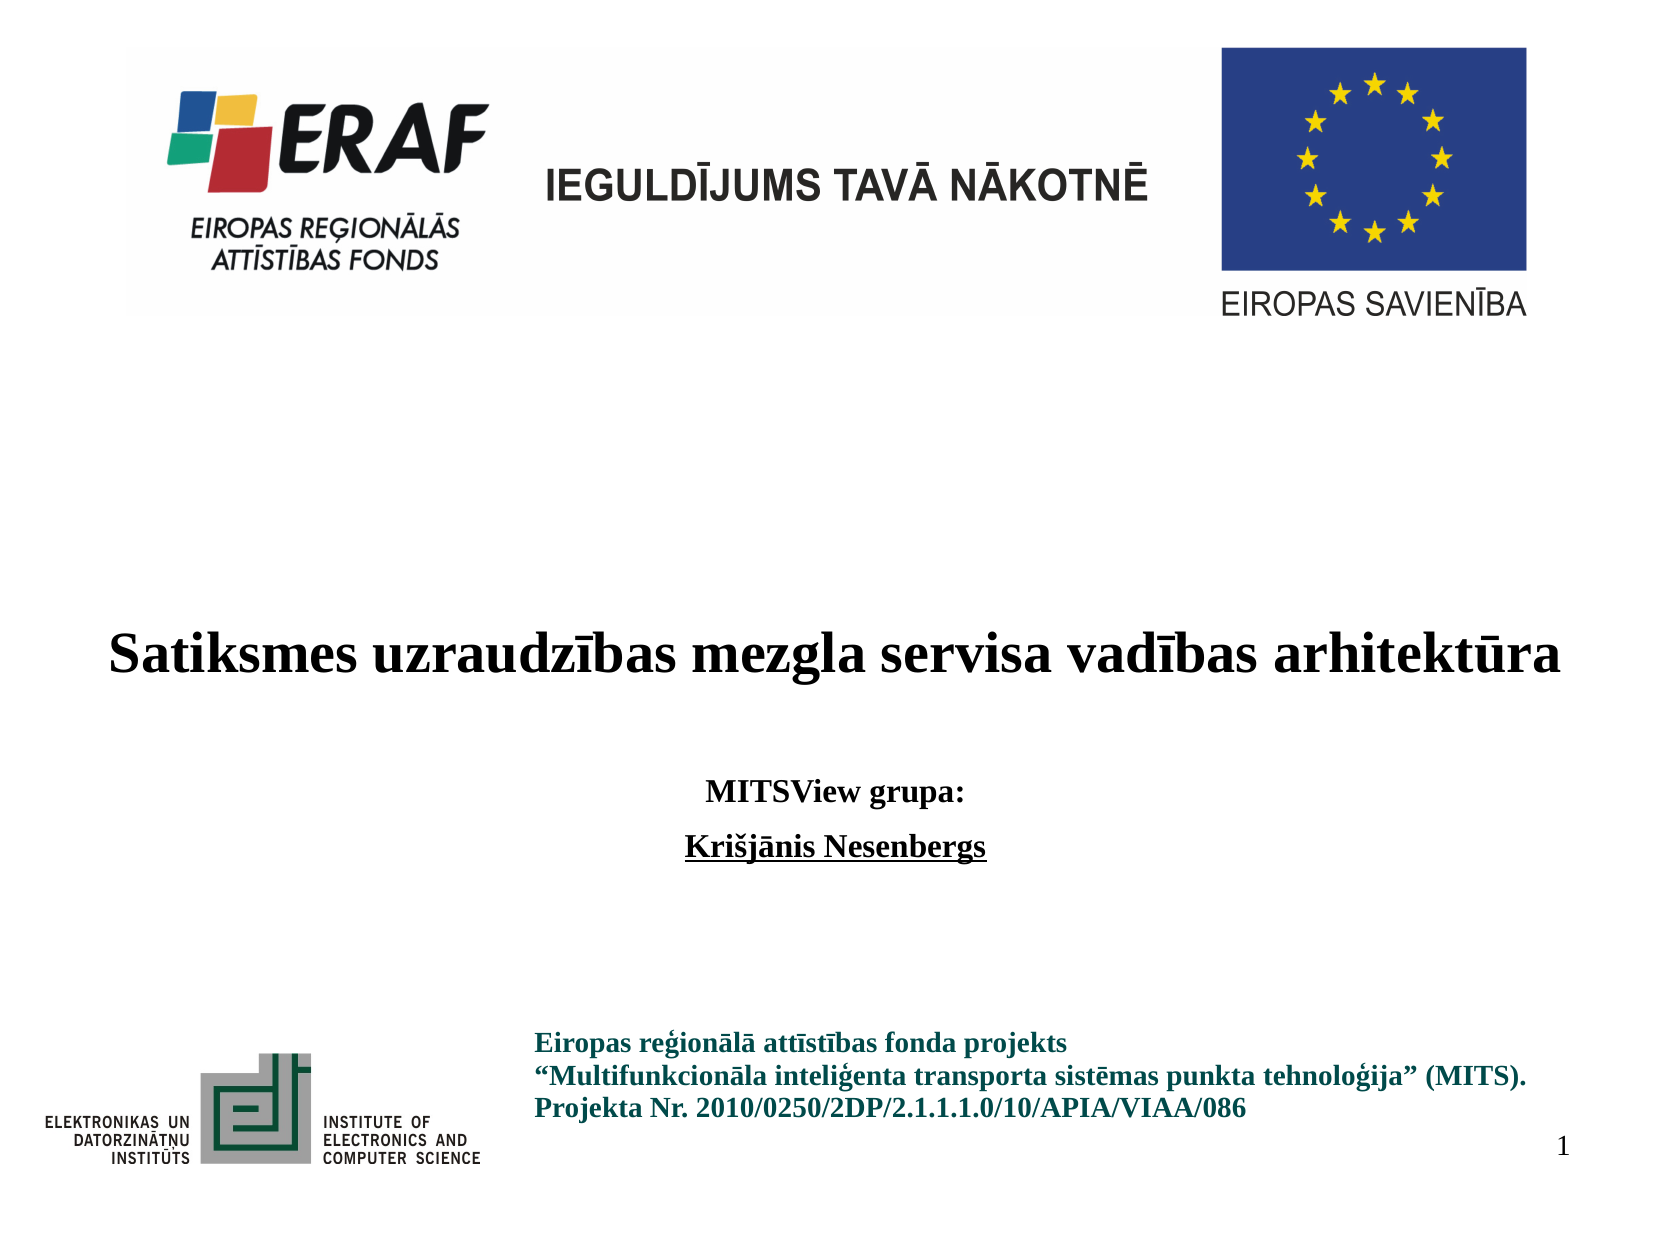

# Satiksmes uzraudzības mezgla servisa vadības arhitektūra
MITSView grupa:
Krišjānis Nesenbergs
						Eiropas reģionālā attīstības fonda projekts
						“Multifunkcionāla inteliģenta transporta sistēmas punkta tehnoloģija” (MITS).
						Projekta Nr. 2010/0250/2DP/2.1.1.1.0/10/APIA/VIAA/086
1